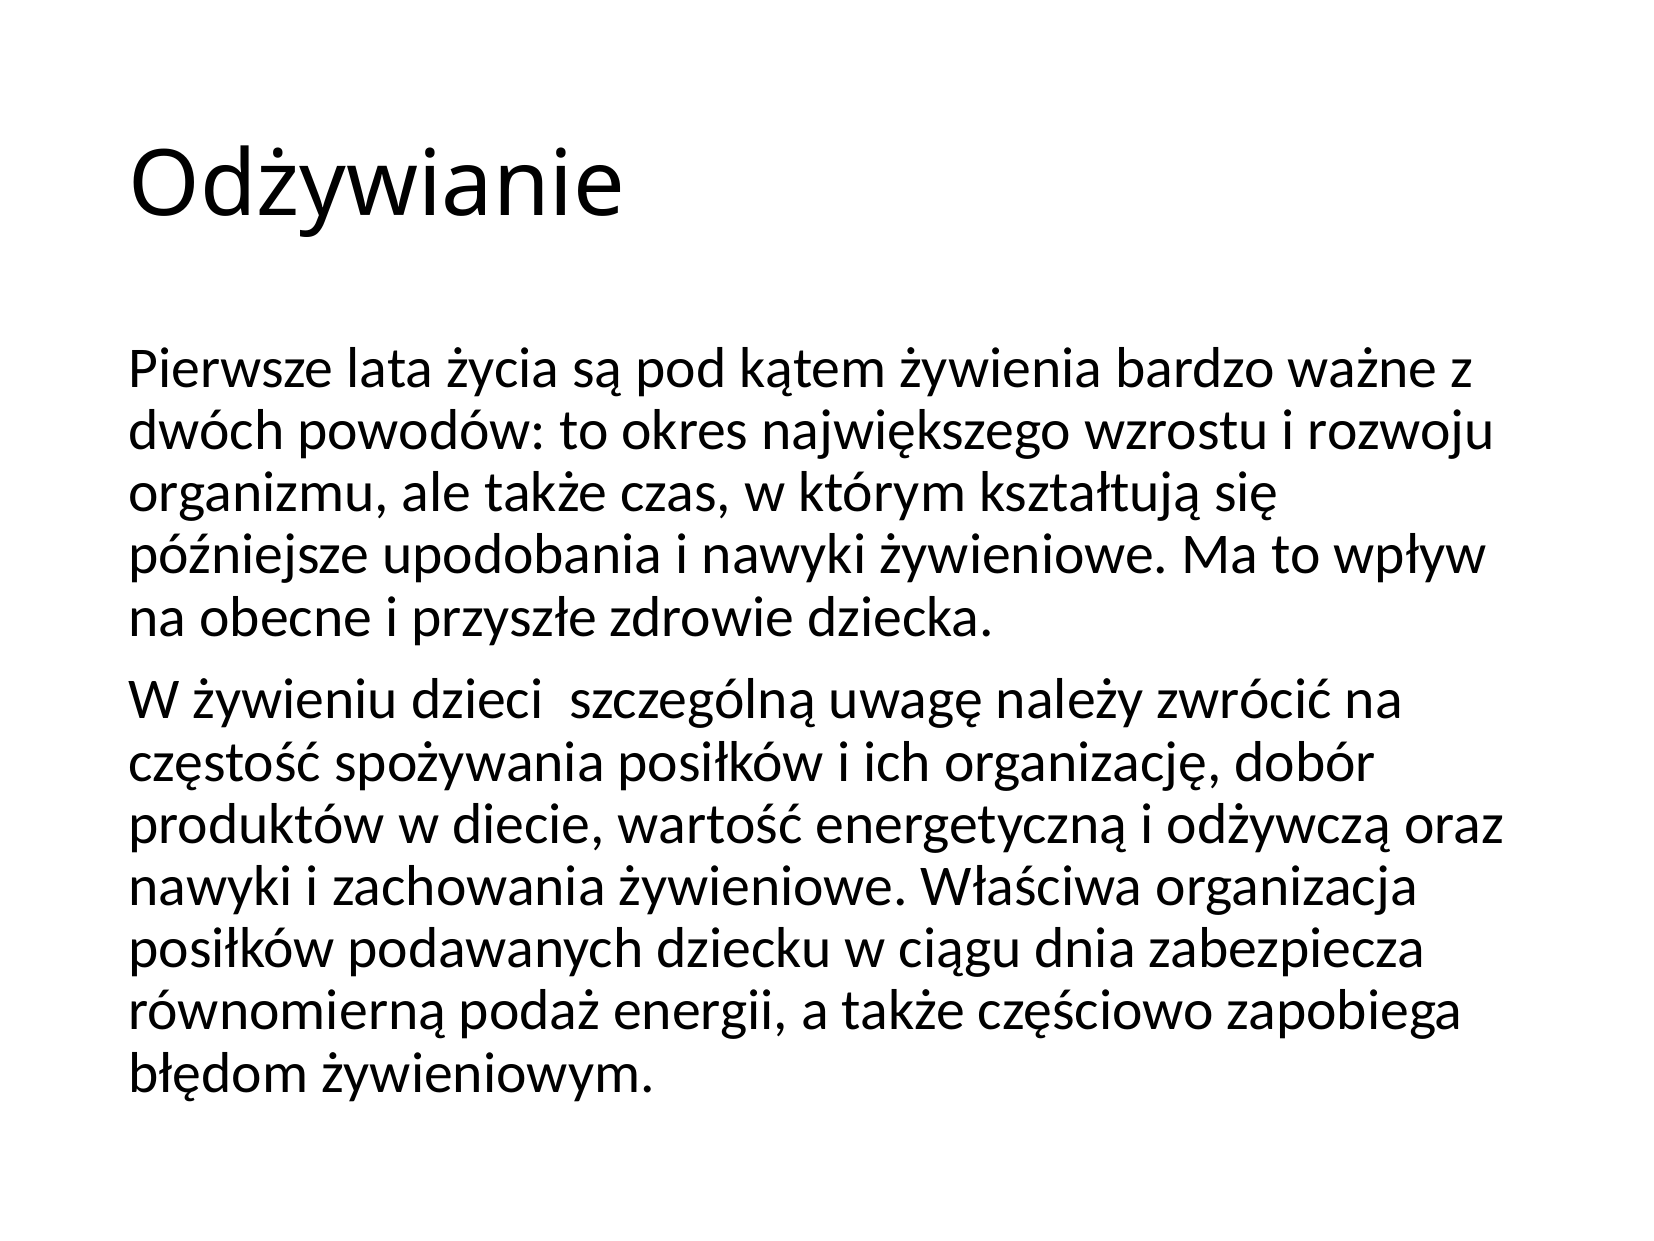

# Odżywianie
Pierwsze lata życia są pod kątem żywienia bardzo ważne z dwóch powodów: to okres największego wzrostu i rozwoju organizmu, ale także czas, w którym kształtują się późniejsze upodobania i nawyki żywieniowe. Ma to wpływ na obecne i przyszłe zdrowie dziecka.
W żywieniu dzieci szczególną uwagę należy zwrócić na częstość spożywania posiłków i ich organizację, dobór produktów w diecie, wartość energetyczną i odżywczą oraz nawyki i zachowania żywieniowe. Właściwa organizacja posiłków podawanych dziecku w ciągu dnia zabezpiecza równomierną podaż energii, a także częściowo zapobiega błędom żywieniowym.